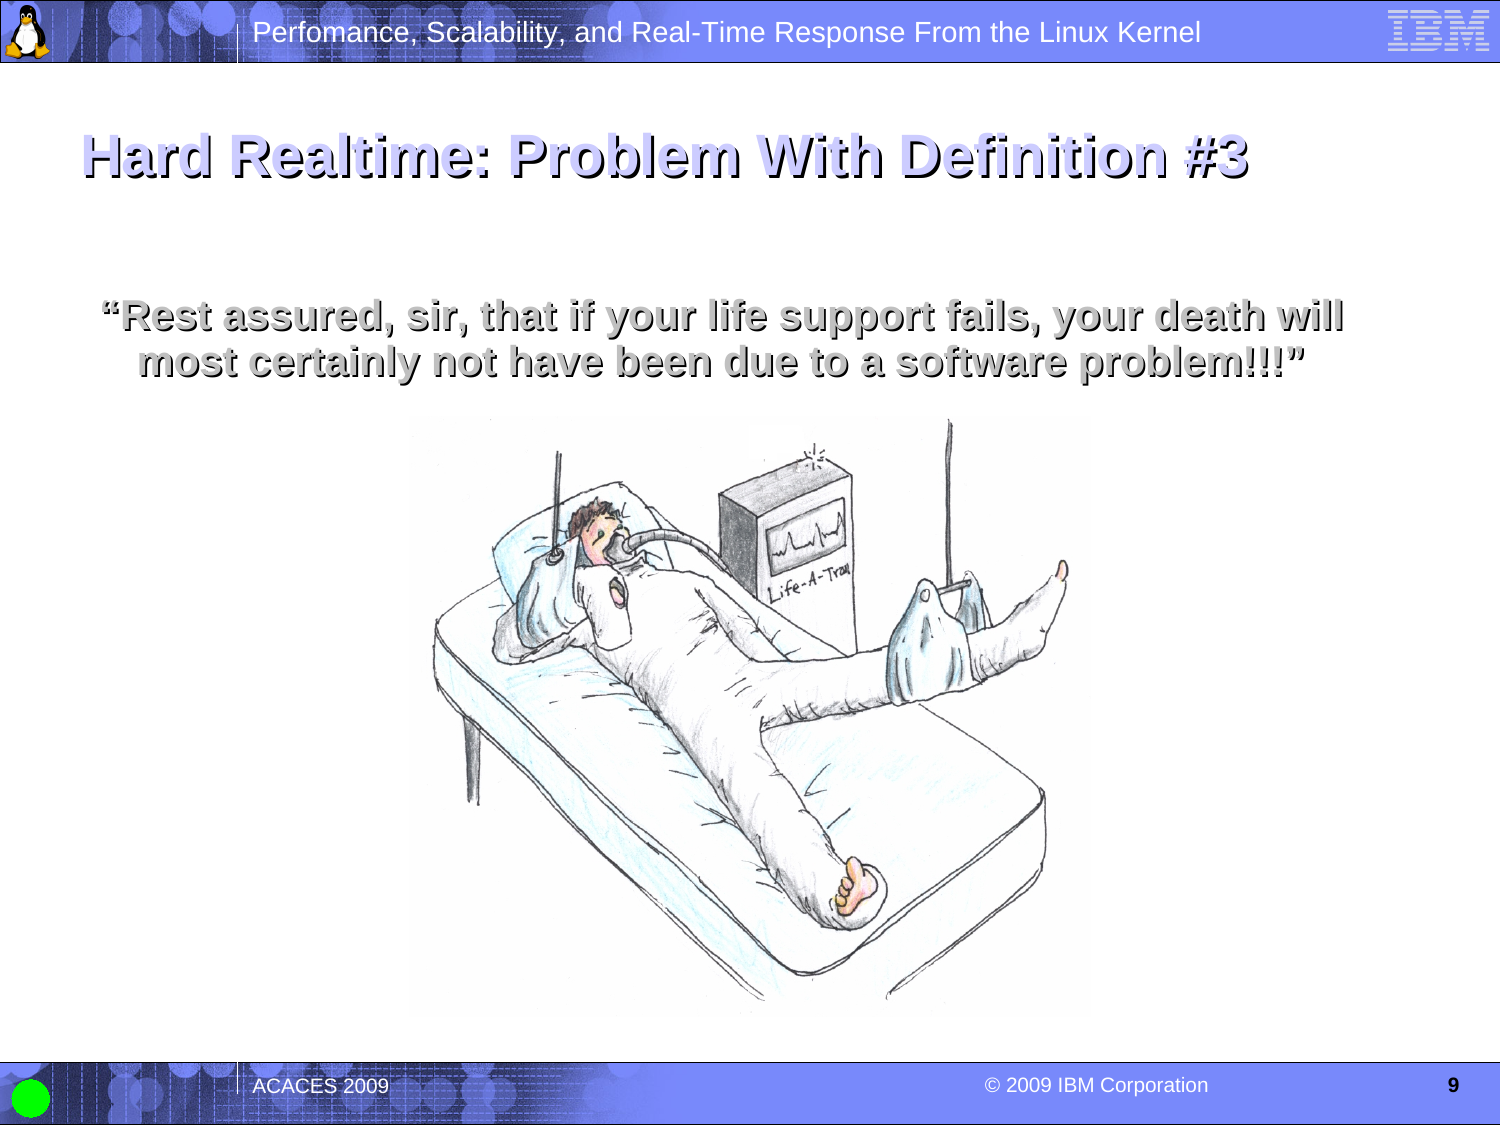

# Hard Realtime: Problem With Definition #3
“Rest assured, sir, that if your life support fails, your death will most certainly not have been due to a software problem!!!”
9